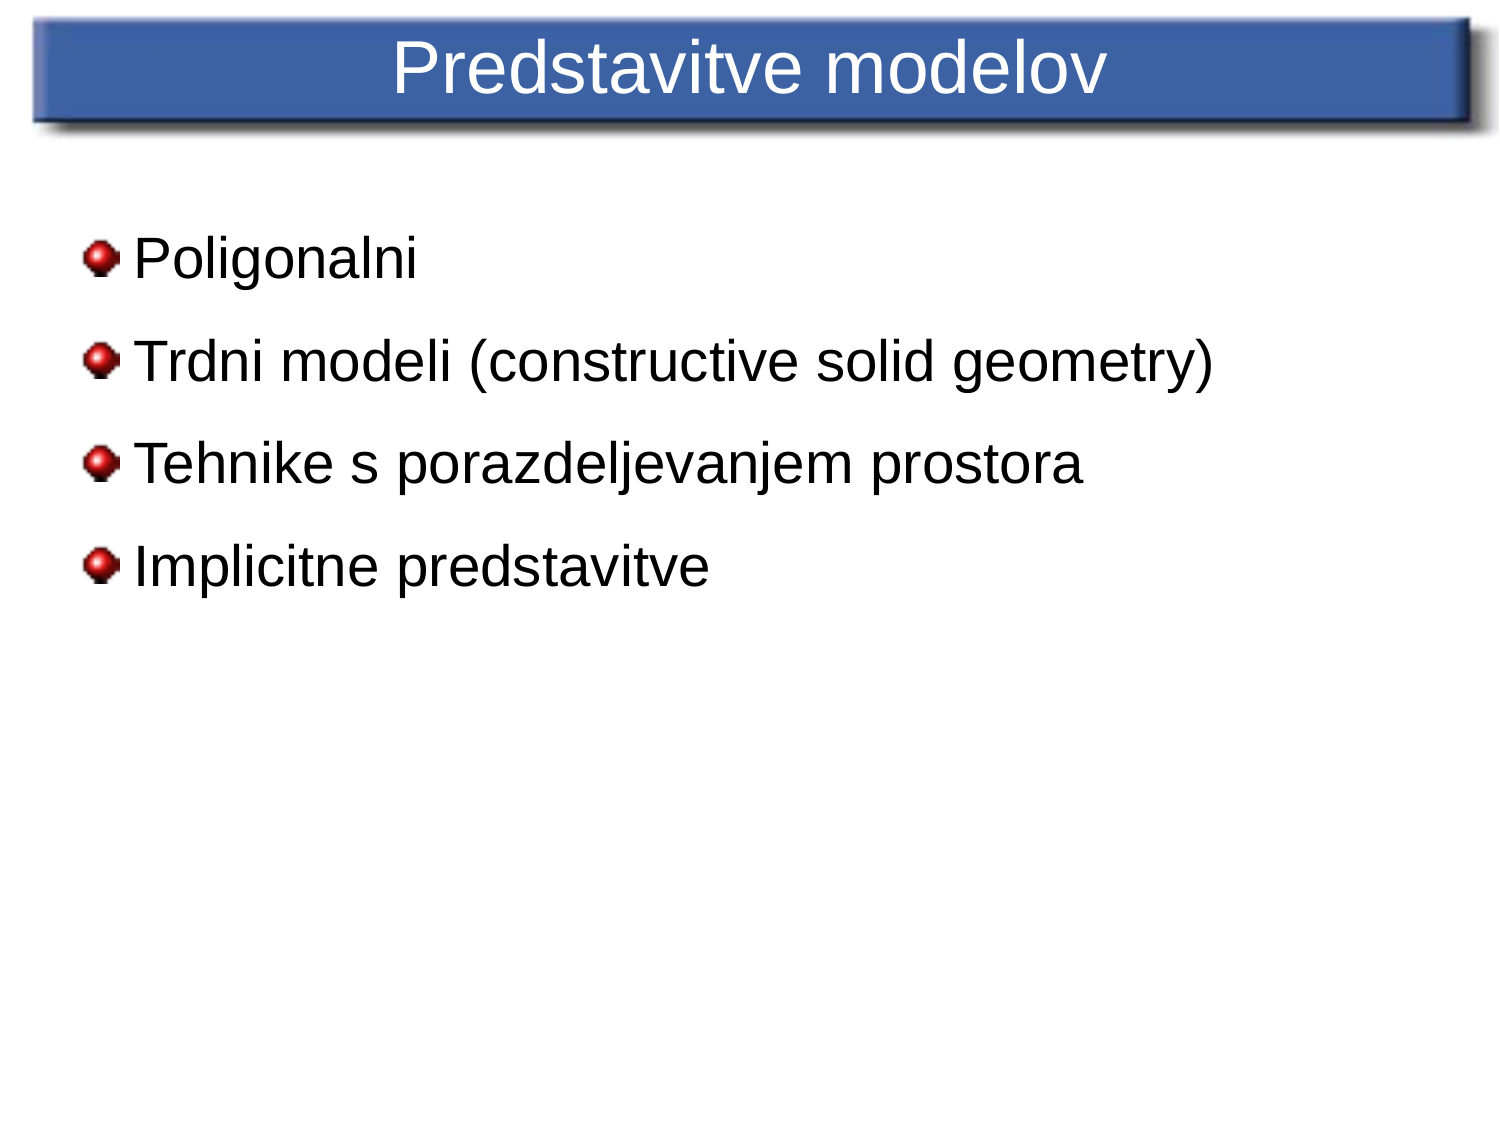

# Predstavitve modelov
Poligonalni
Trdni modeli (constructive solid geometry)
Tehnike s porazdeljevanjem prostora
Implicitne predstavitve